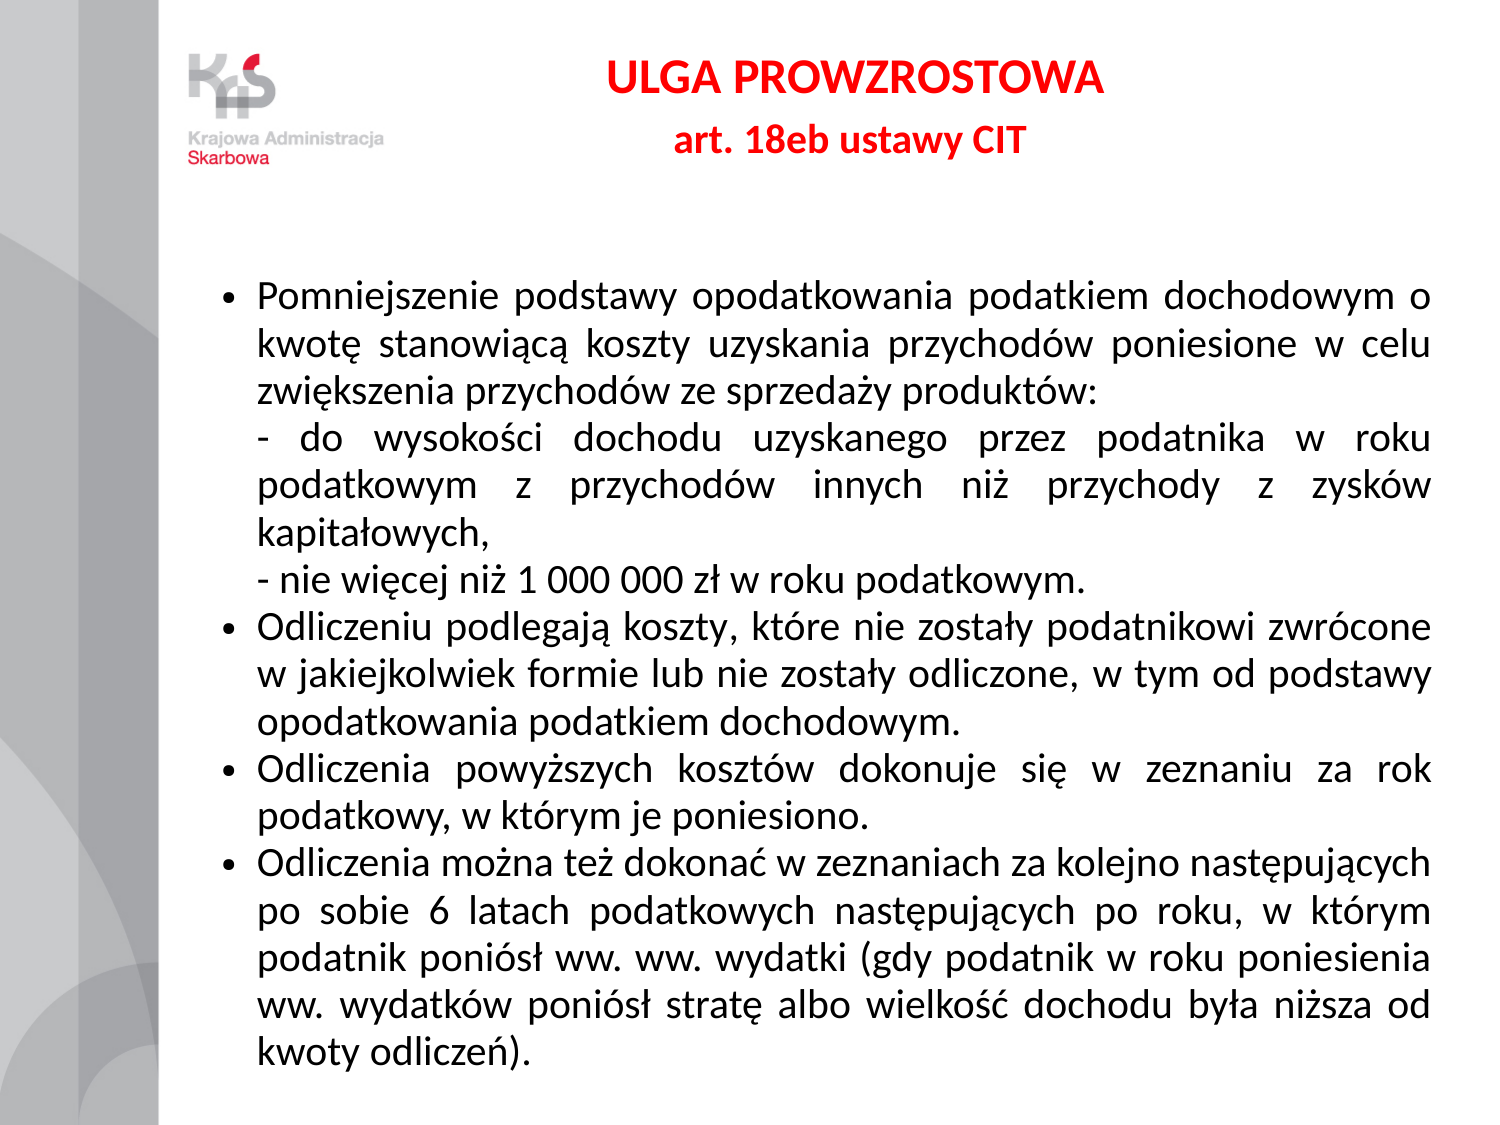

# Ulga prowzrostowa art. 18eb ustawy CIT
Pomniejszenie podstawy opodatkowania podatkiem dochodowym o kwotę stanowiącą koszty uzyskania przychodów poniesione w celu zwiększenia przychodów ze sprzedaży produktów:
- do wysokości dochodu uzyskanego przez podatnika w roku podatkowym z przychodów innych niż przychody z zysków kapitałowych,
- nie więcej niż 1 000 000 zł w roku podatkowym.
Odliczeniu podlegają koszty, które nie zostały podatnikowi zwrócone w jakiejkolwiek formie lub nie zostały odliczone, w tym od podstawy opodatkowania podatkiem dochodowym.
Odliczenia powyższych kosztów dokonuje się w zeznaniu za rok podatkowy, w którym je poniesiono.
Odliczenia można też dokonać w zeznaniach za kolejno następujących po sobie 6 latach podatkowych następujących po roku, w którym podatnik poniósł ww. ww. wydatki (gdy podatnik w roku poniesienia ww. wydatków poniósł stratę albo wielkość dochodu była niższa od kwoty odliczeń).